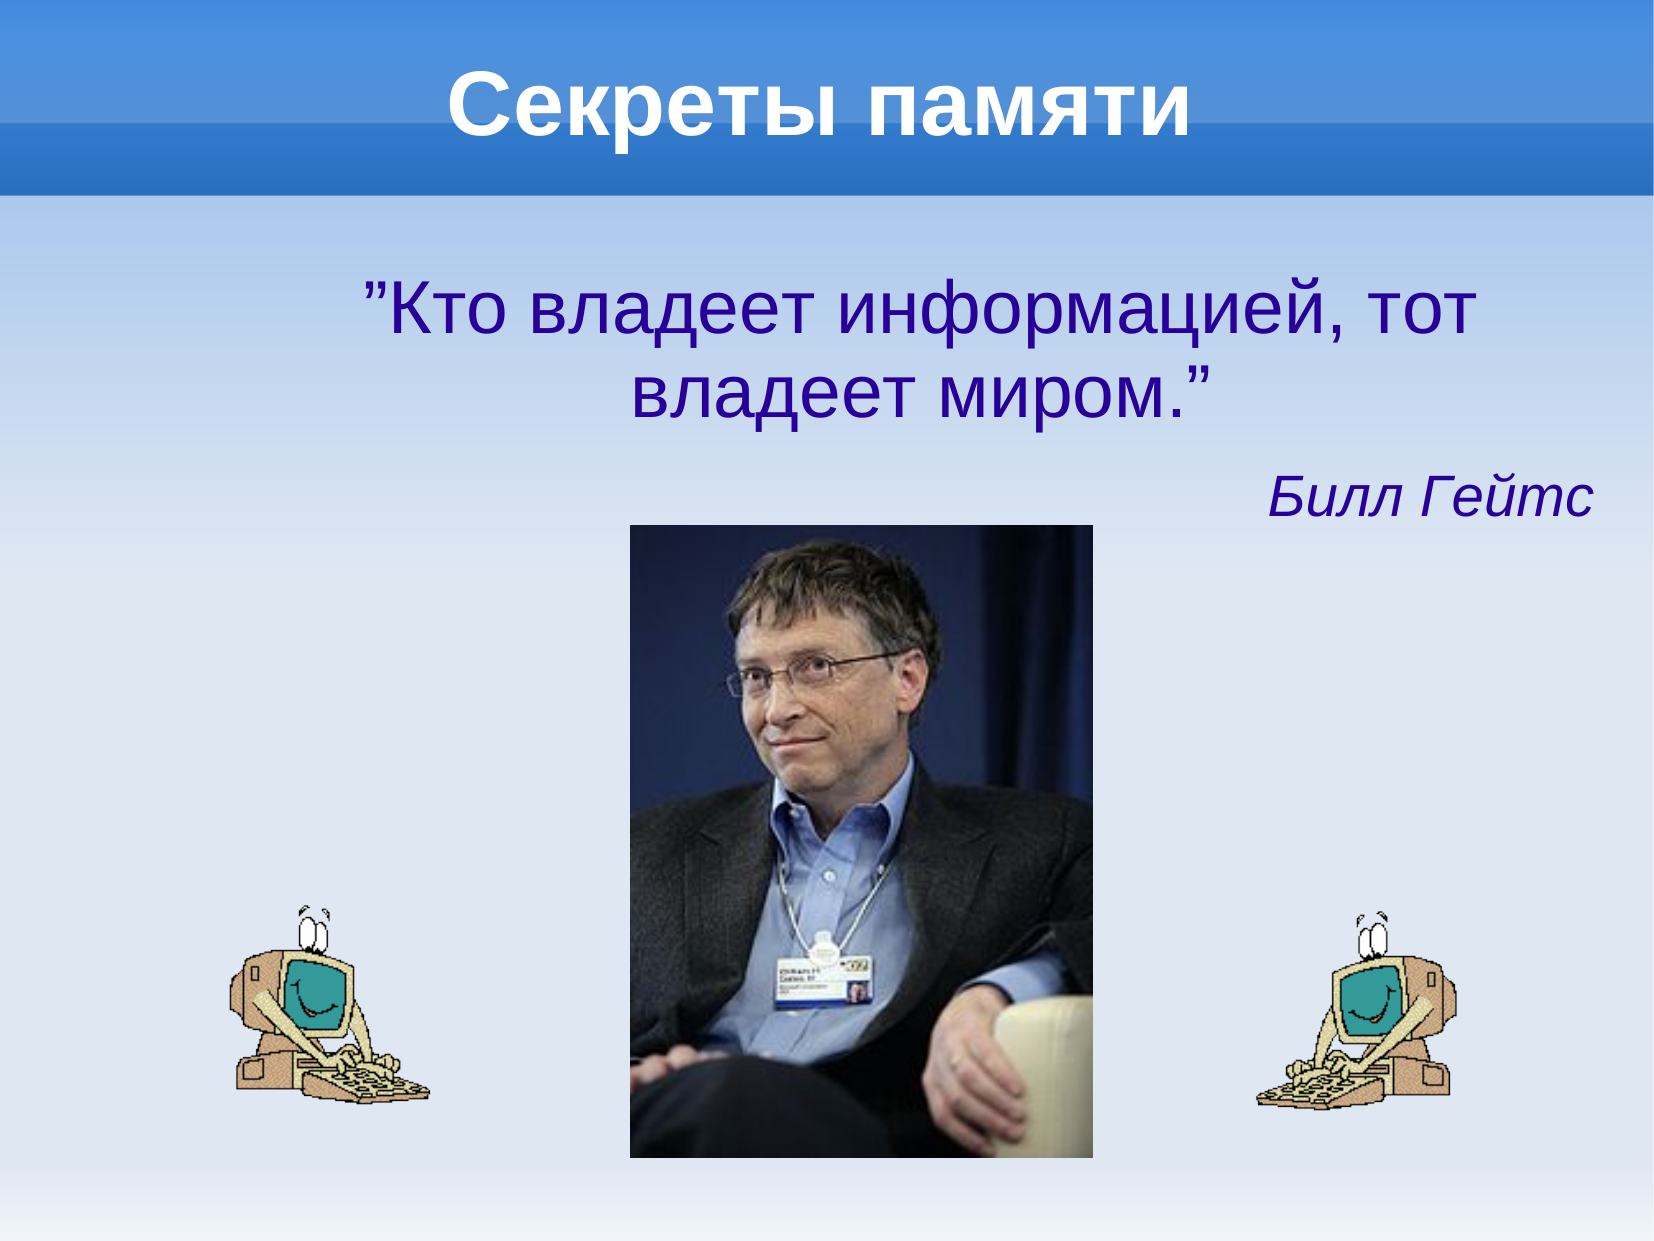

# Секреты памяти
”Кто владеет информацией, тот владеет миром.”
Билл Гейтс